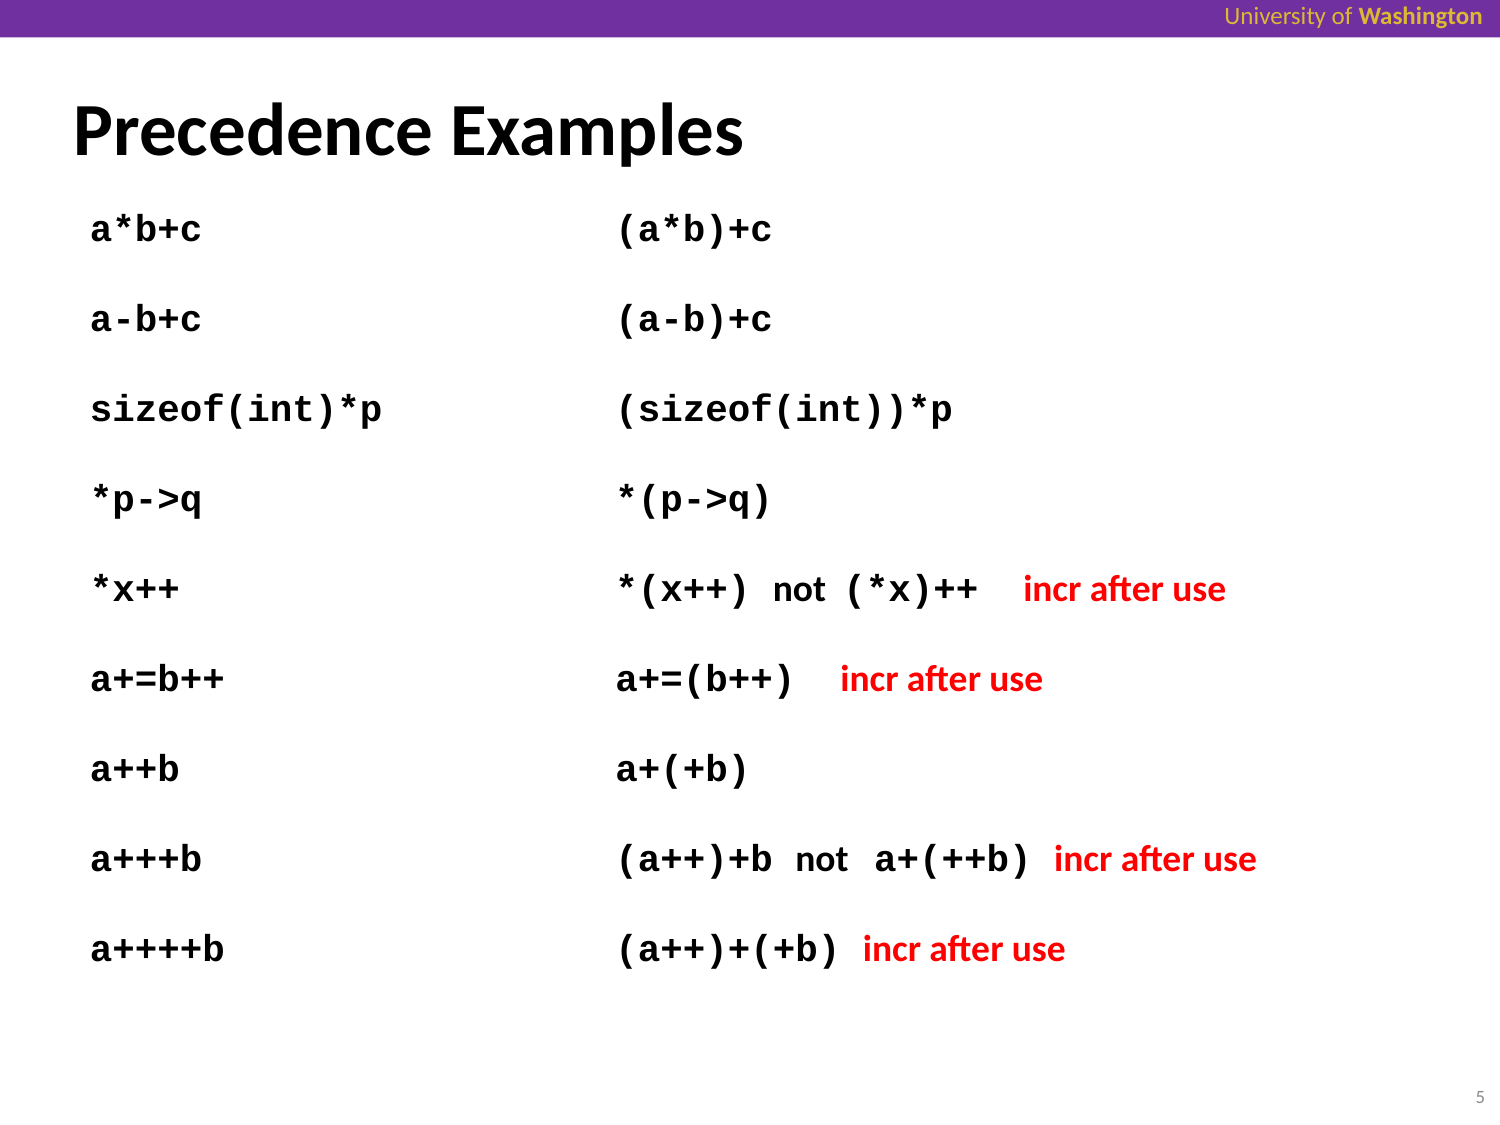

# Precedence Examples
a*b+c	(a*b)+c
a-b+c	(a-b)+c
sizeof(int)*p	(sizeof(int))*p
*p->q	*(p->q)
*x++	*(x++) not (*x)++ incr after use
a+=b++	a+=(b++) incr after use
a++b	a+(+b)
a+++b	(a++)+b not a+(++b) incr after use
a++++b	(a++)+(+b) incr after use